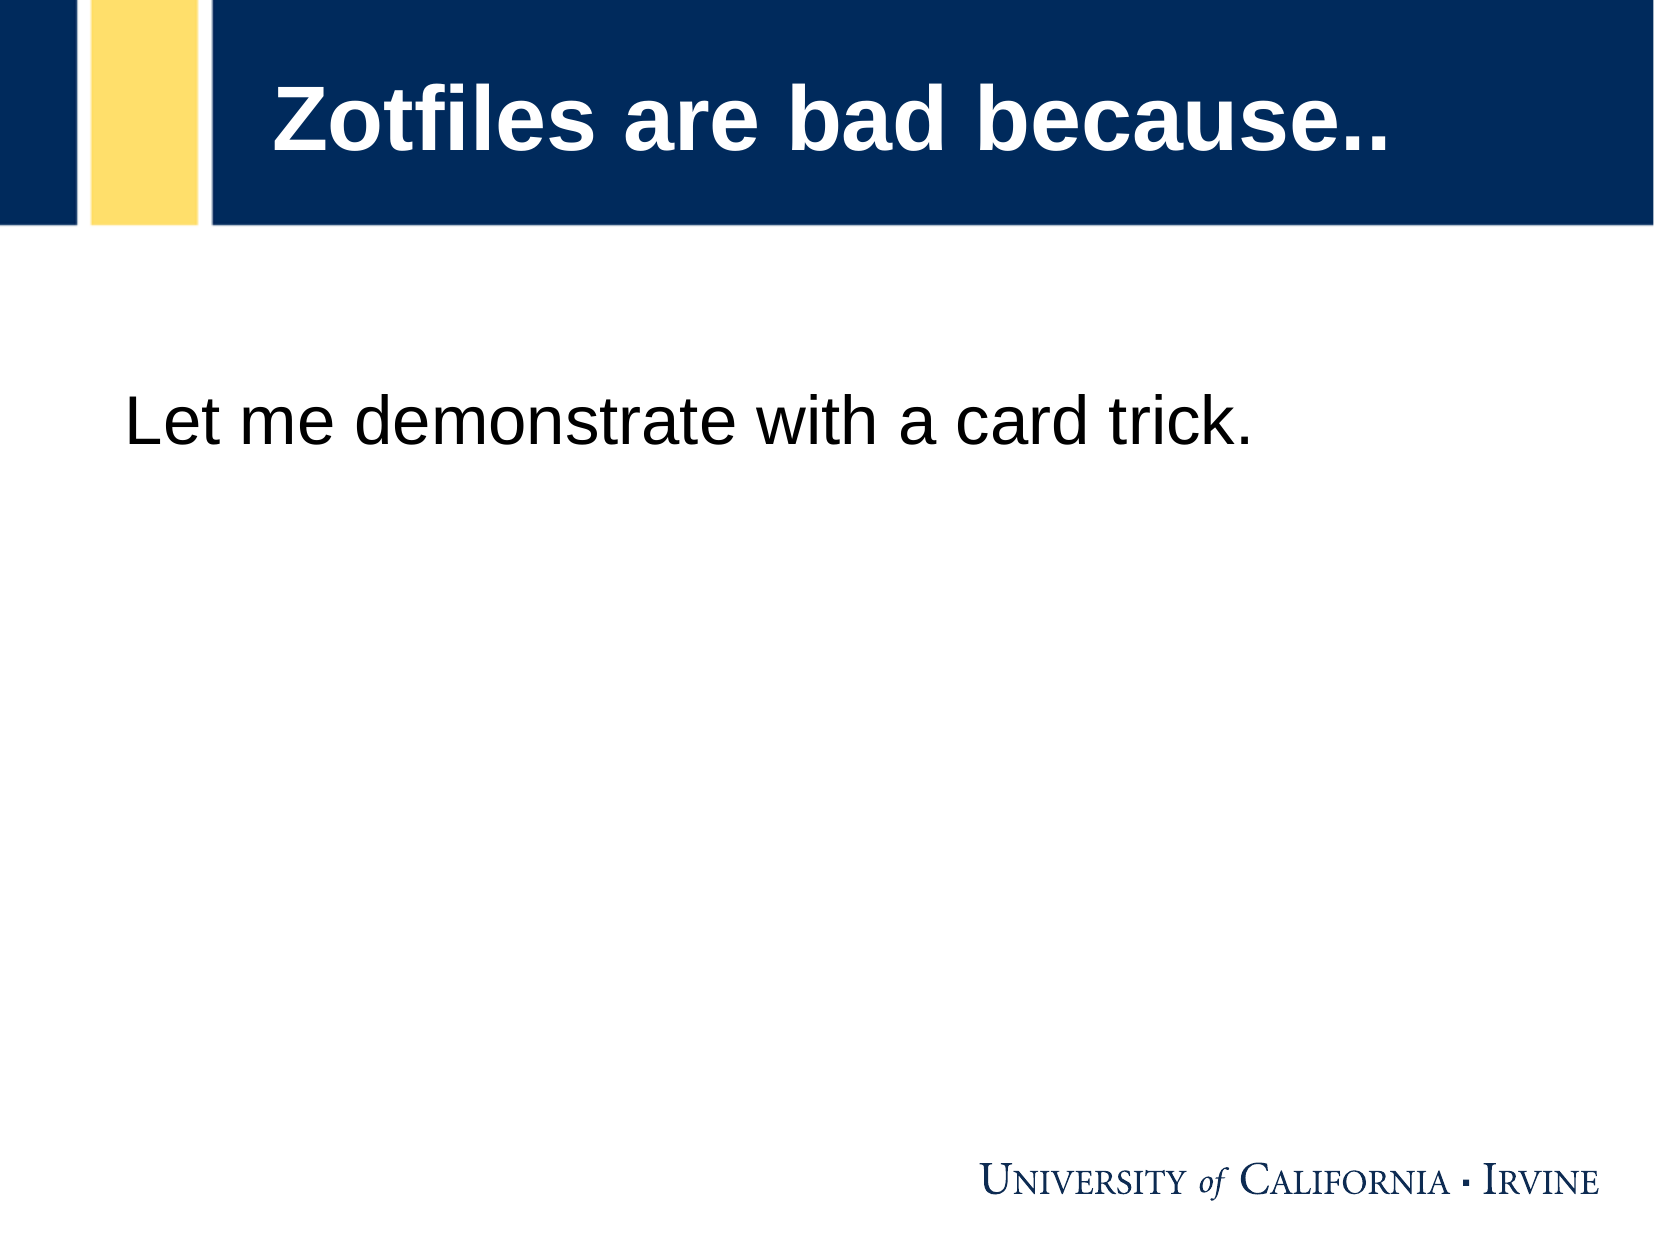

# Zotfiles are bad because..
Let me demonstrate with a card trick.